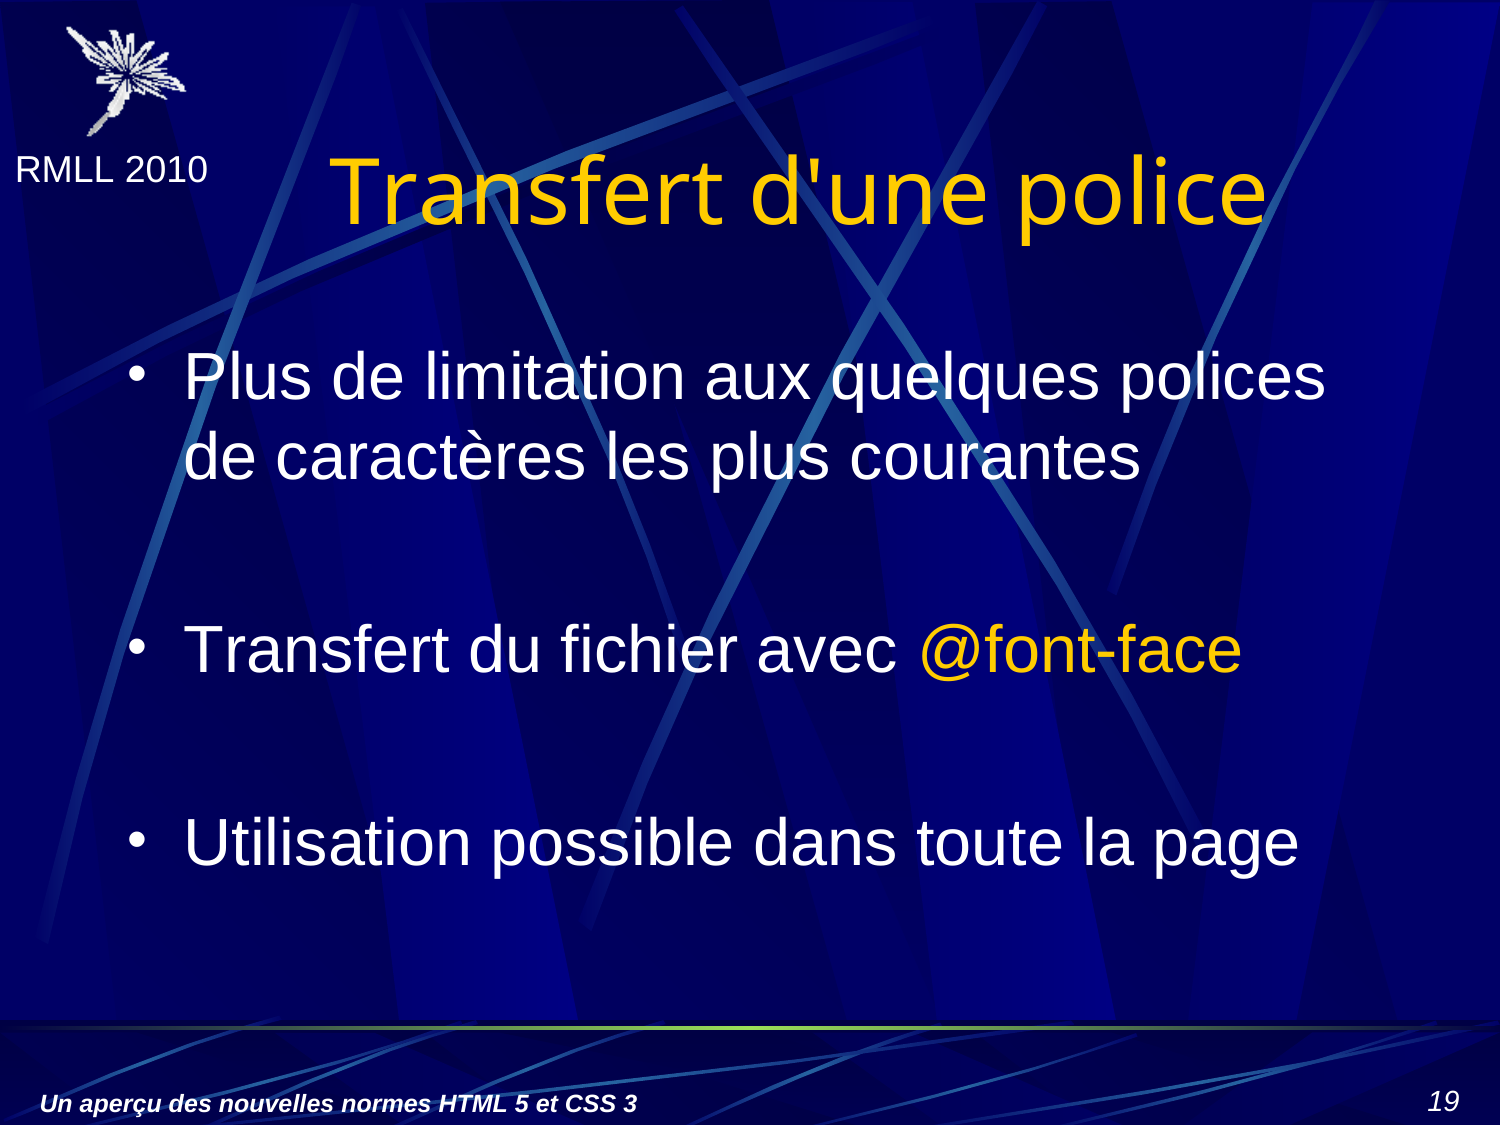

# Transfert d'une police
Plus de limitation aux quelques polices de caractères les plus courantes
Transfert du fichier avec @font-face
Utilisation possible dans toute la page